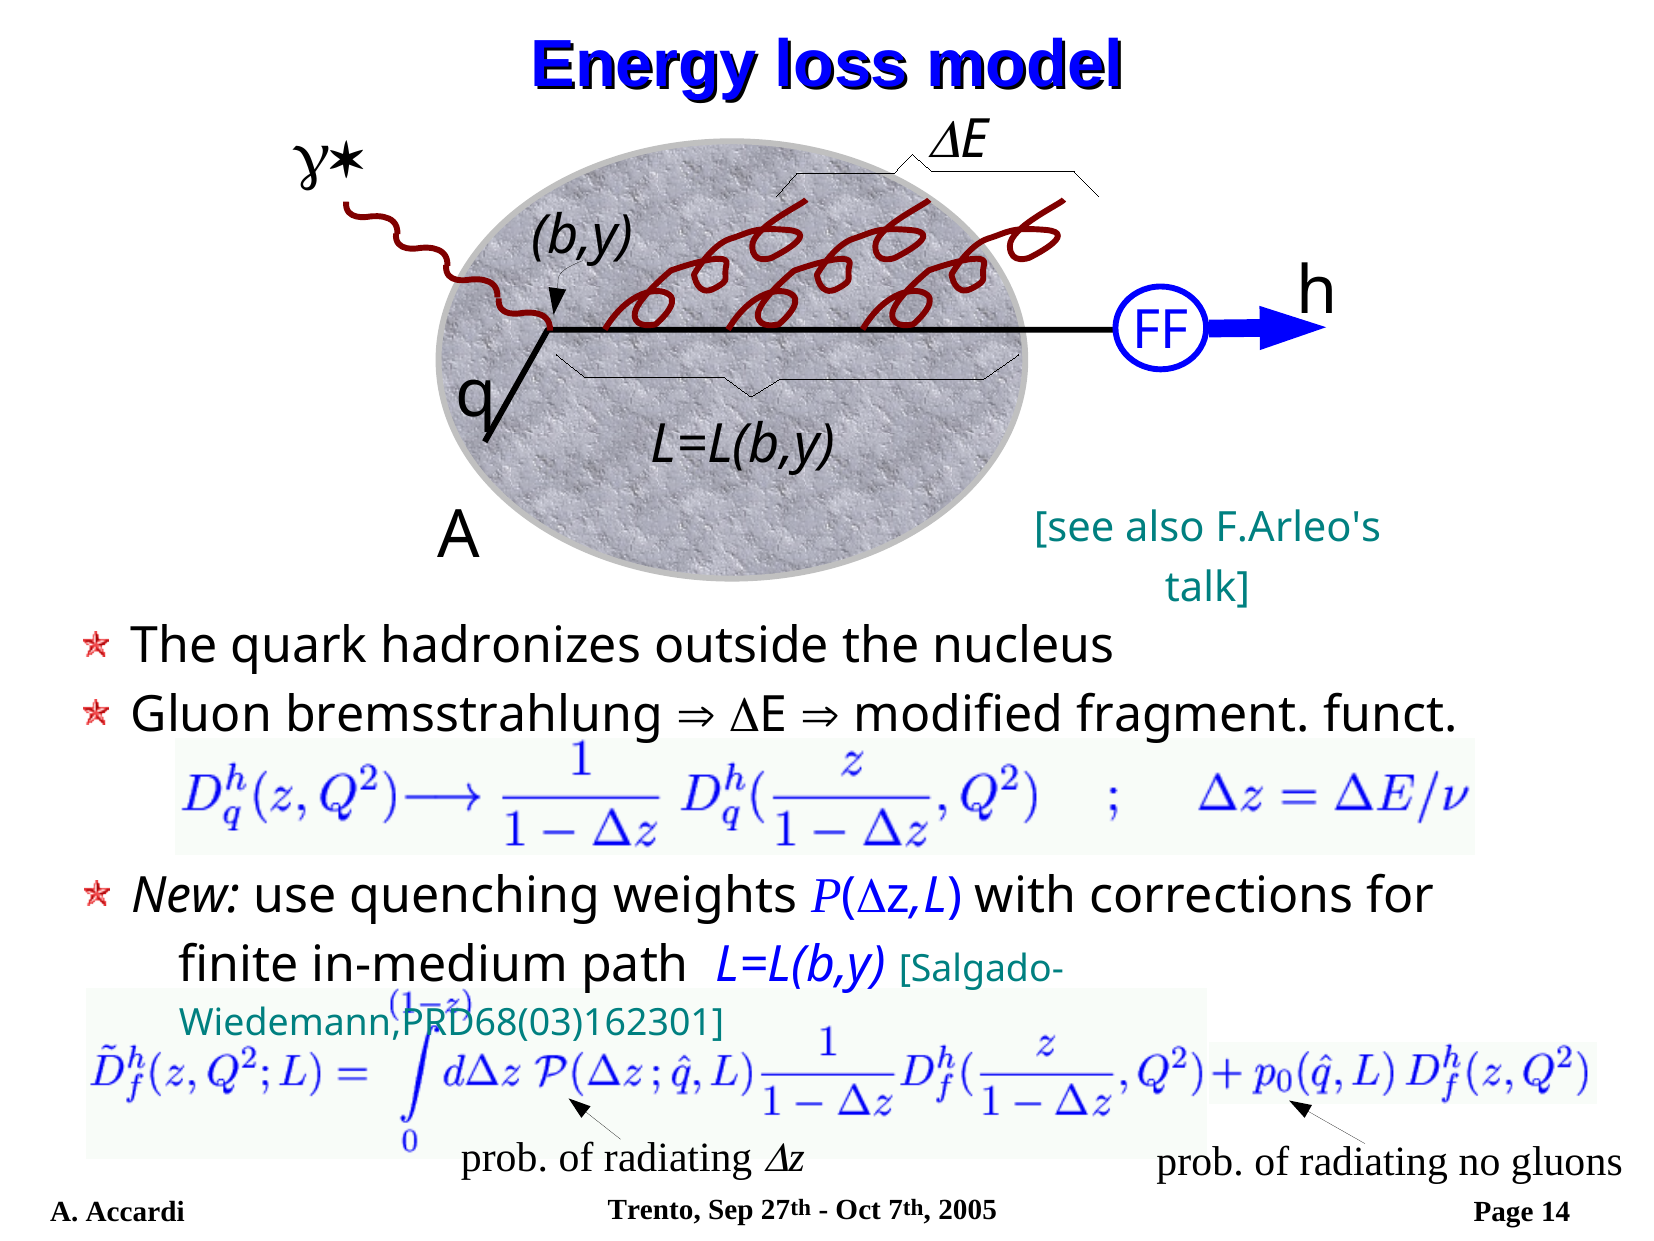

Energy loss model
DE
g*
(b,y)
h
FF
q
L=L(b,y)
A
[see also F.Arleo's talk]
The quark hadronizes outside the nucleus
Gluon bremsstrahlung  DE  modified fragment. funct.
New: use quenching weights P(Dz,L) with corrections for
finite in-medium path L=L(b,y) [Salgado-Wiedemann,PRD68(03)162301]
prob. of radiating Dz
prob. of radiating no gluons
A. Accardi
Trento, Sep 27th - Oct 7th, 2005
Page